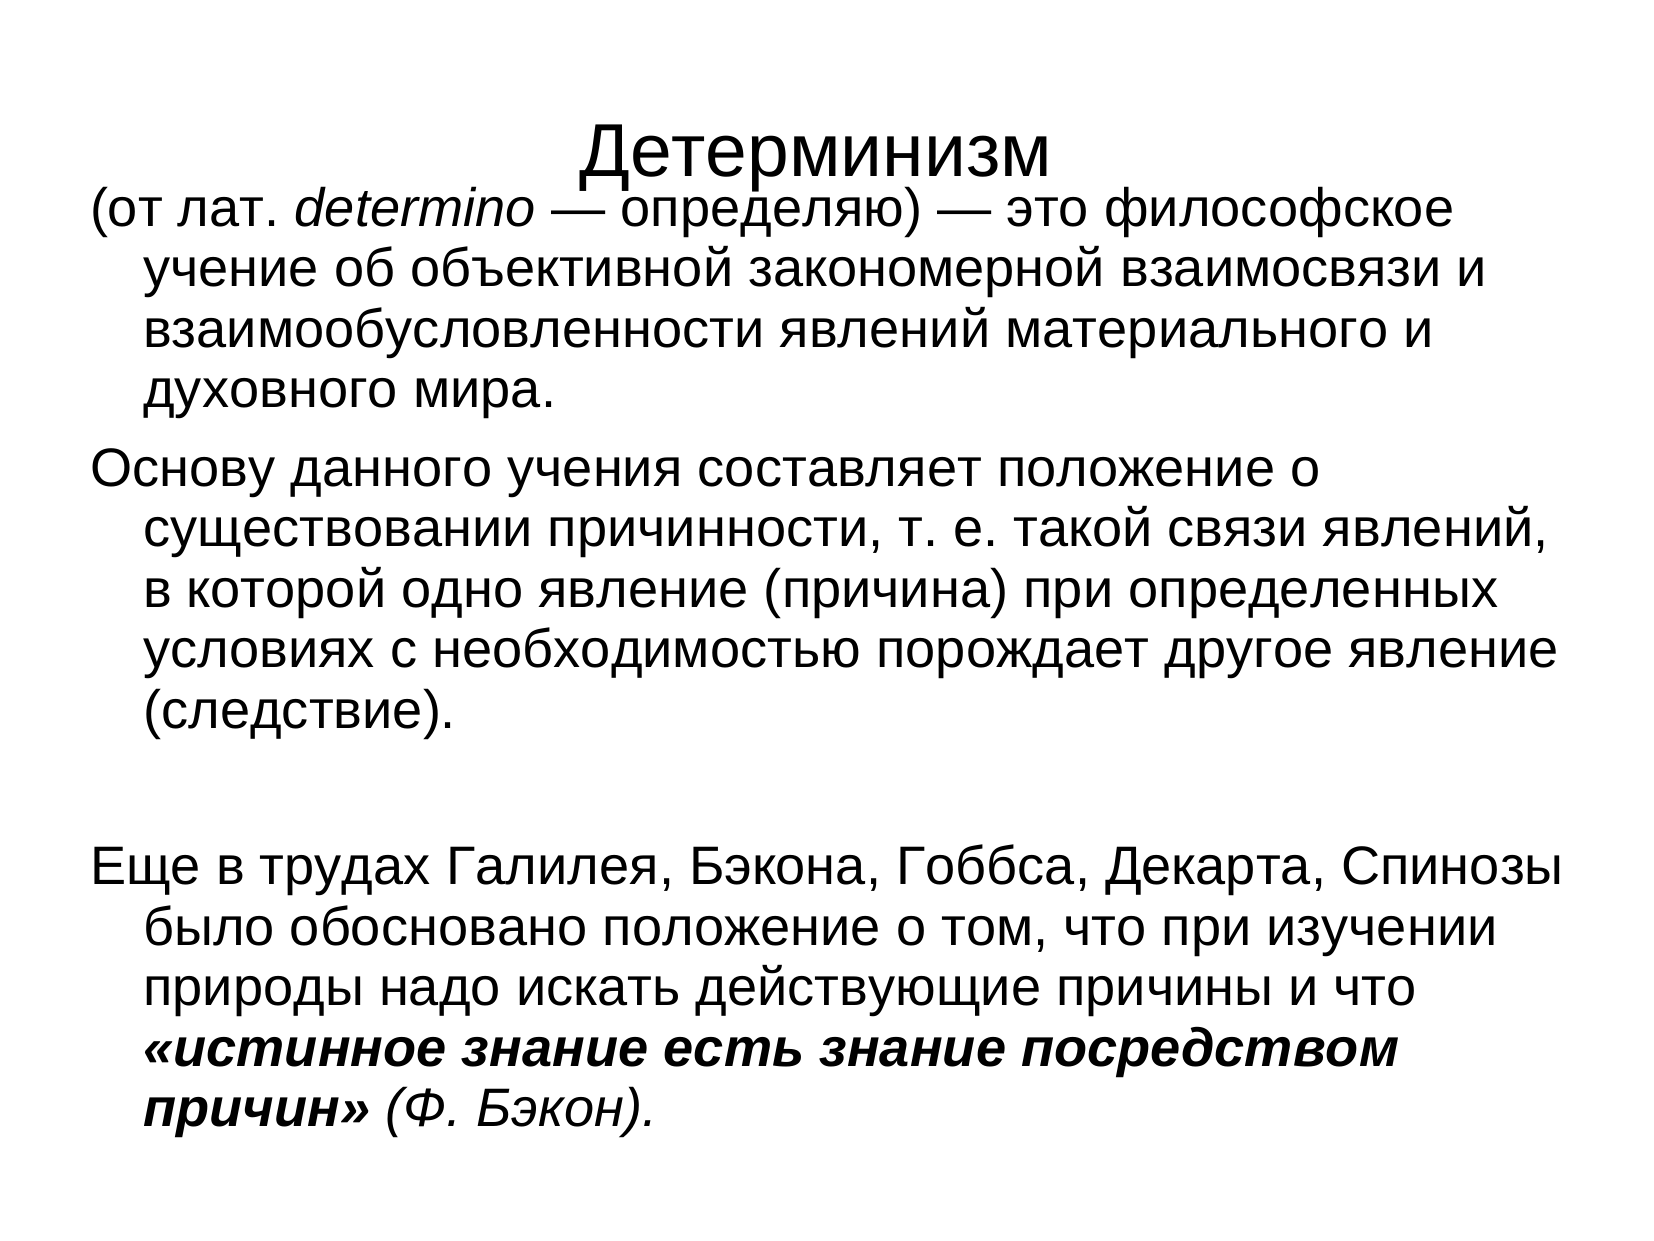

# Детерминизм
(от лат. determino ― определяю) ― это философское учение об объективной закономерной взаимосвязи и взаимообусловленности явлений материального и духовного мира.
Основу данного учения составляет положение о существовании причинности, т. е. такой связи явлений, в которой одно явление (причина) при определенных условиях с необходимостью порождает другое явление (следствие).
Еще в трудах Галилея, Бэкона, Гоббса, Декарта, Спинозы было обосновано положение о том, что при изучении природы надо искать действующие причины и что «истинное знание есть знание посредством причин» (Ф. Бэкон).